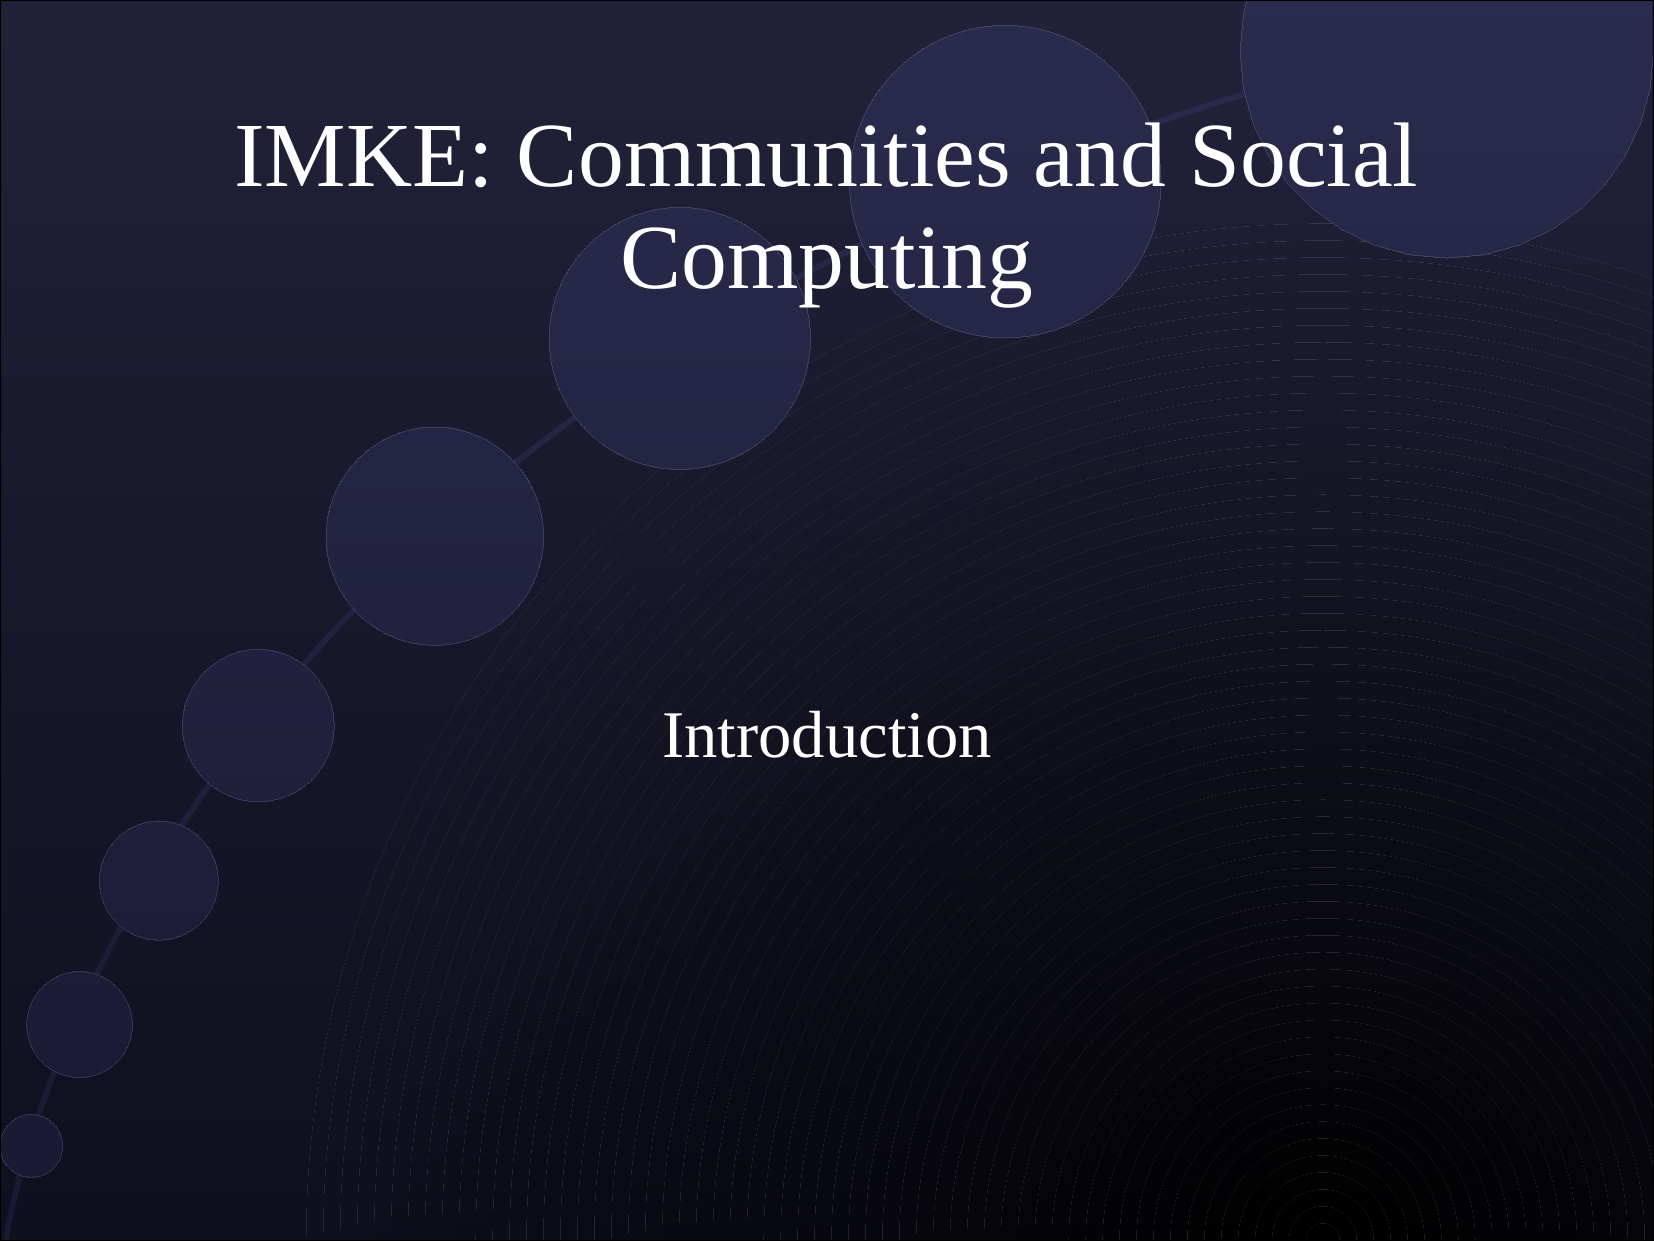

# IMKE: Communities and Social Computing
Introduction